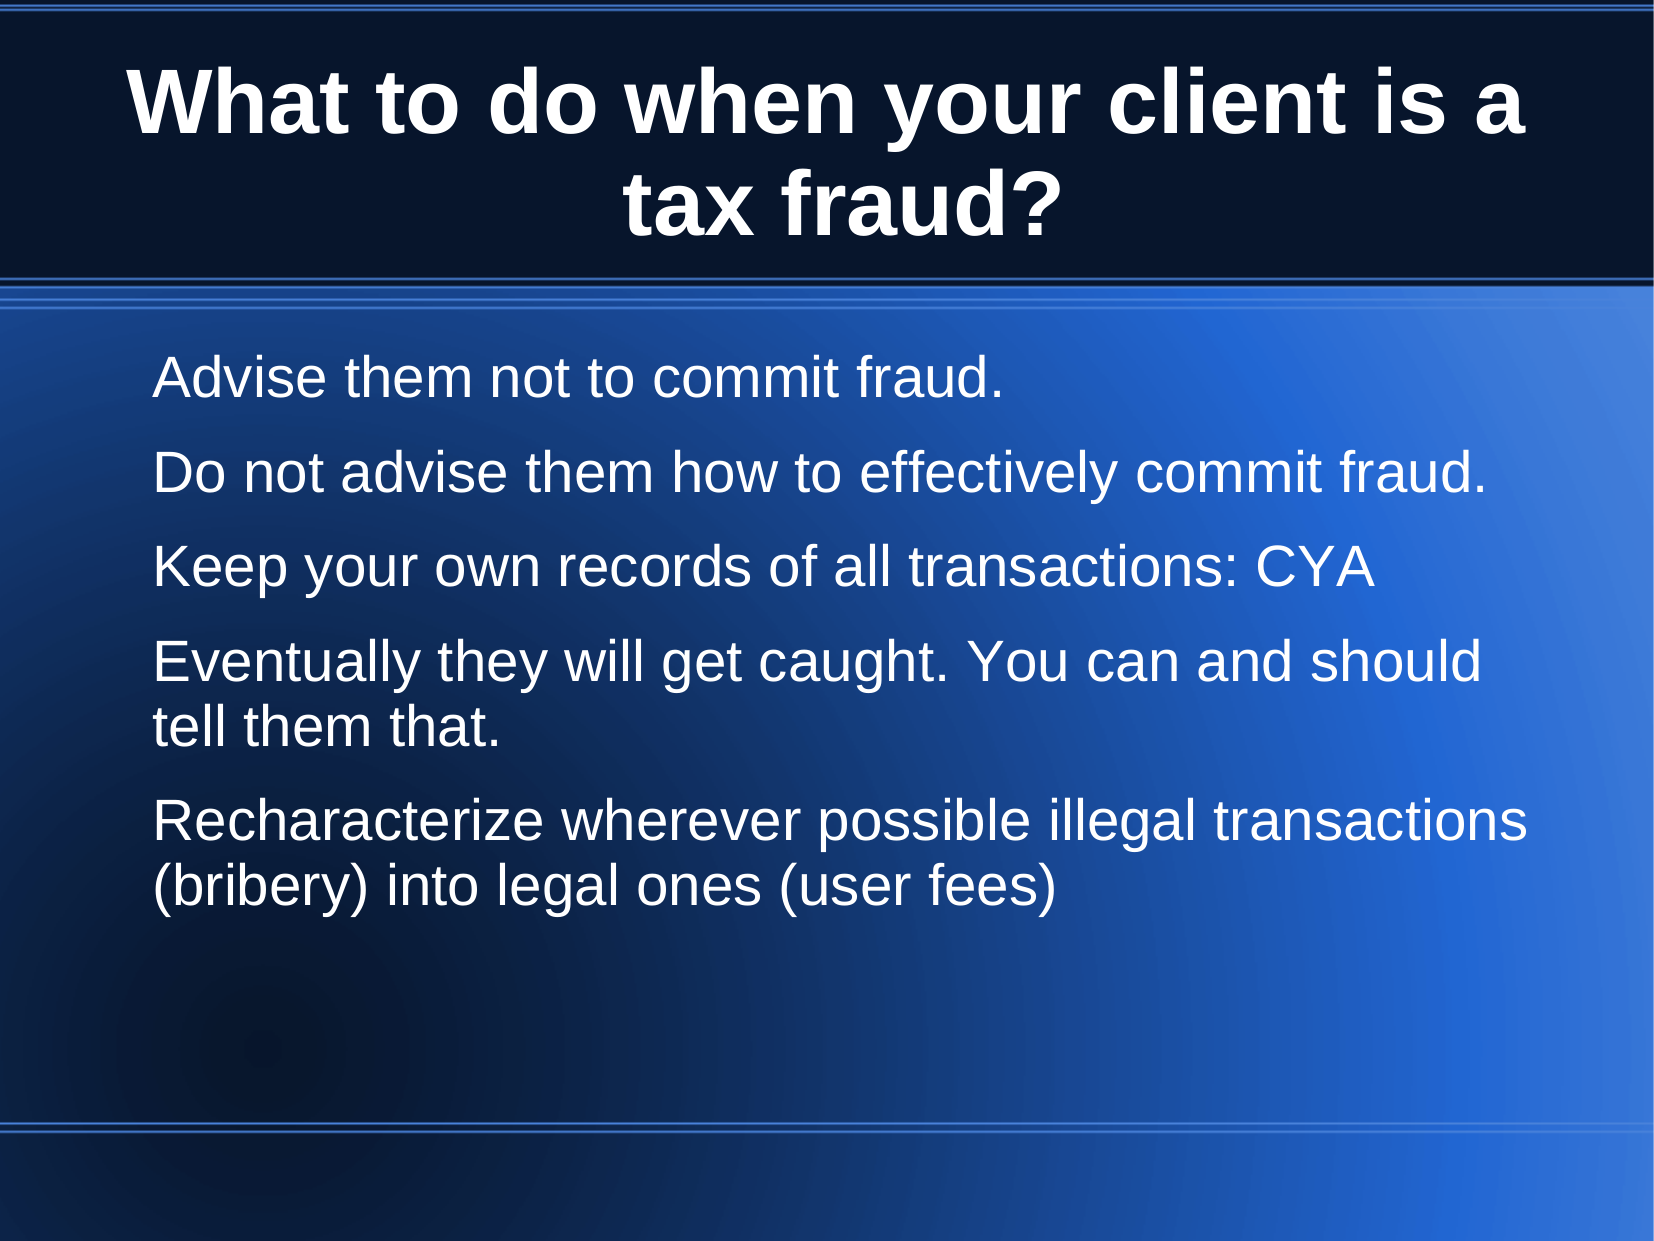

# What to do when your client is a tax fraud?
Advise them not to commit fraud.
Do not advise them how to effectively commit fraud.
Keep your own records of all transactions: CYA
Eventually they will get caught. You can and should tell them that.
Recharacterize wherever possible illegal transactions (bribery) into legal ones (user fees)